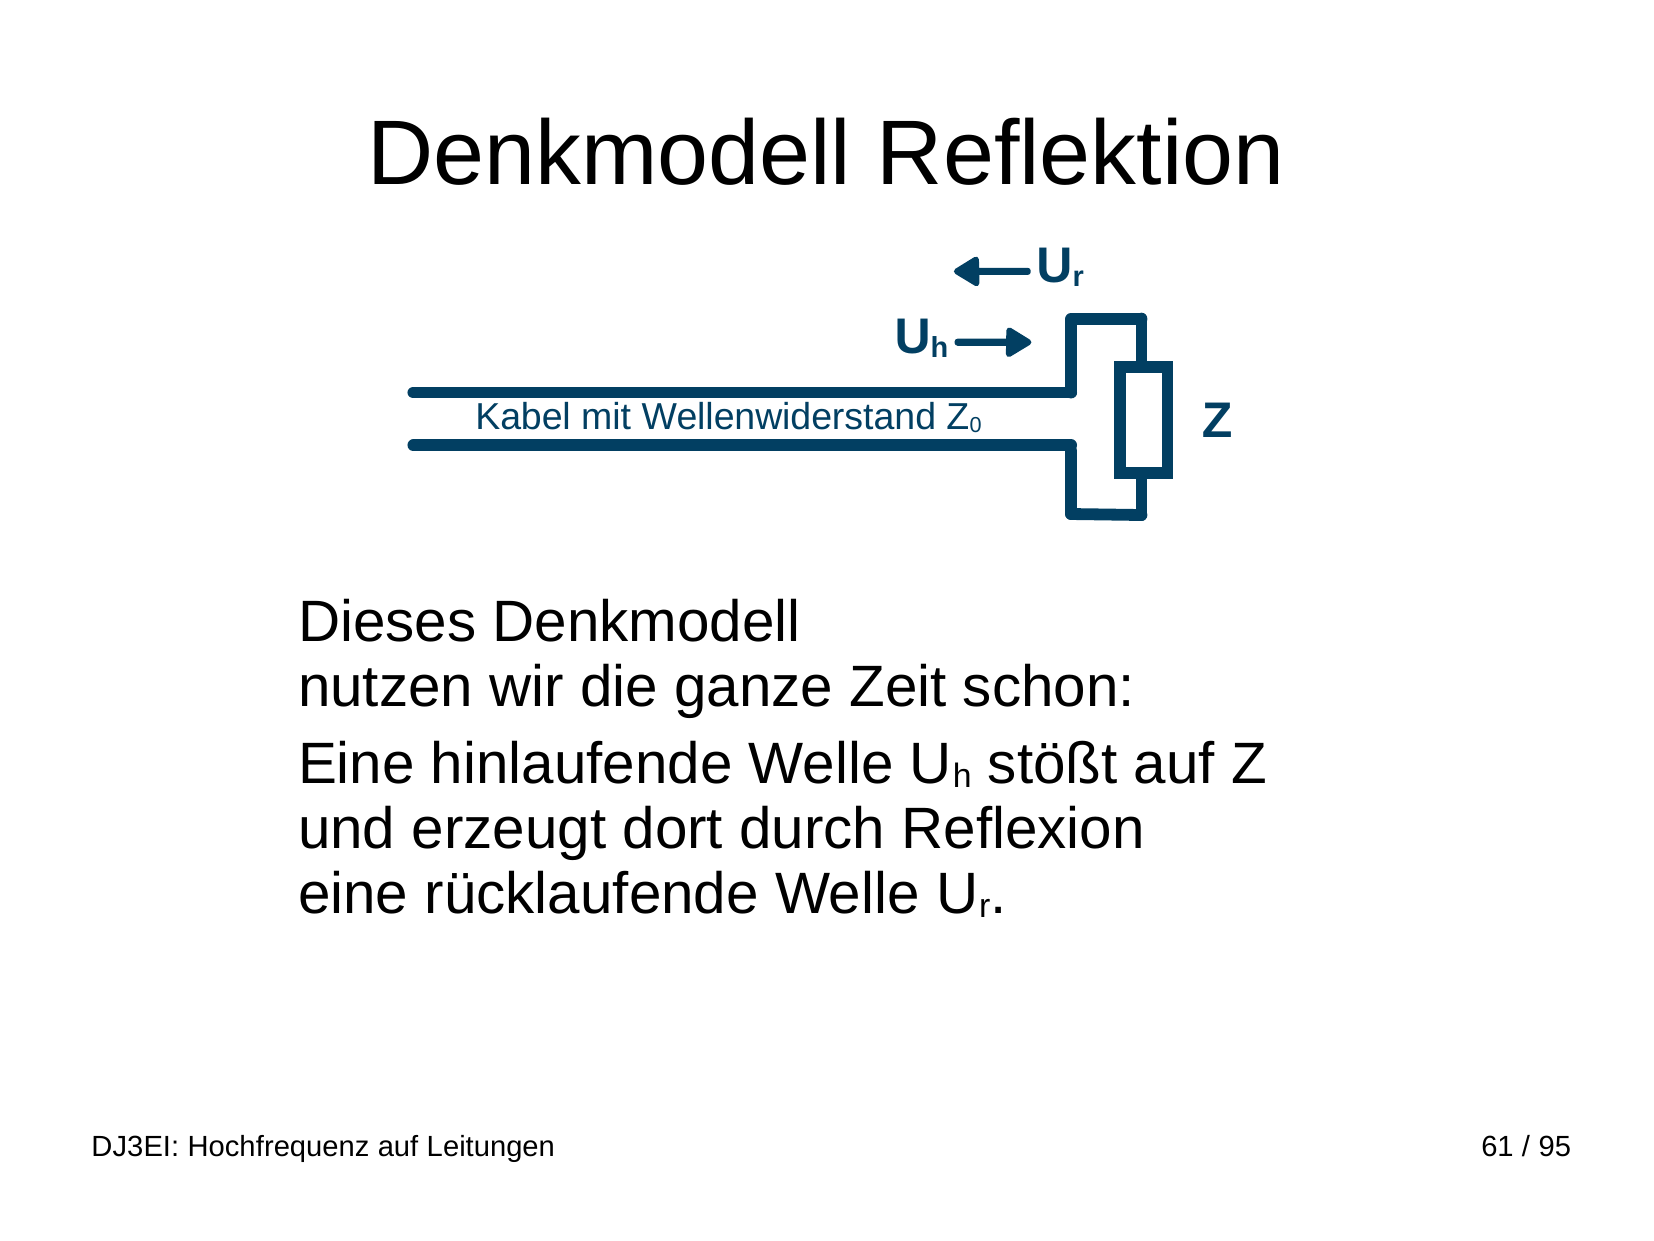

# Denkmodell Reflektion
Ur
Uh
Z
Kabel mit Wellenwiderstand Z0
Dieses Denkmodell
nutzen wir die ganze Zeit schon:
Eine hinlaufende Welle Uh stößt auf Z
und erzeugt dort durch Reflexion
eine rücklaufende Welle Ur.